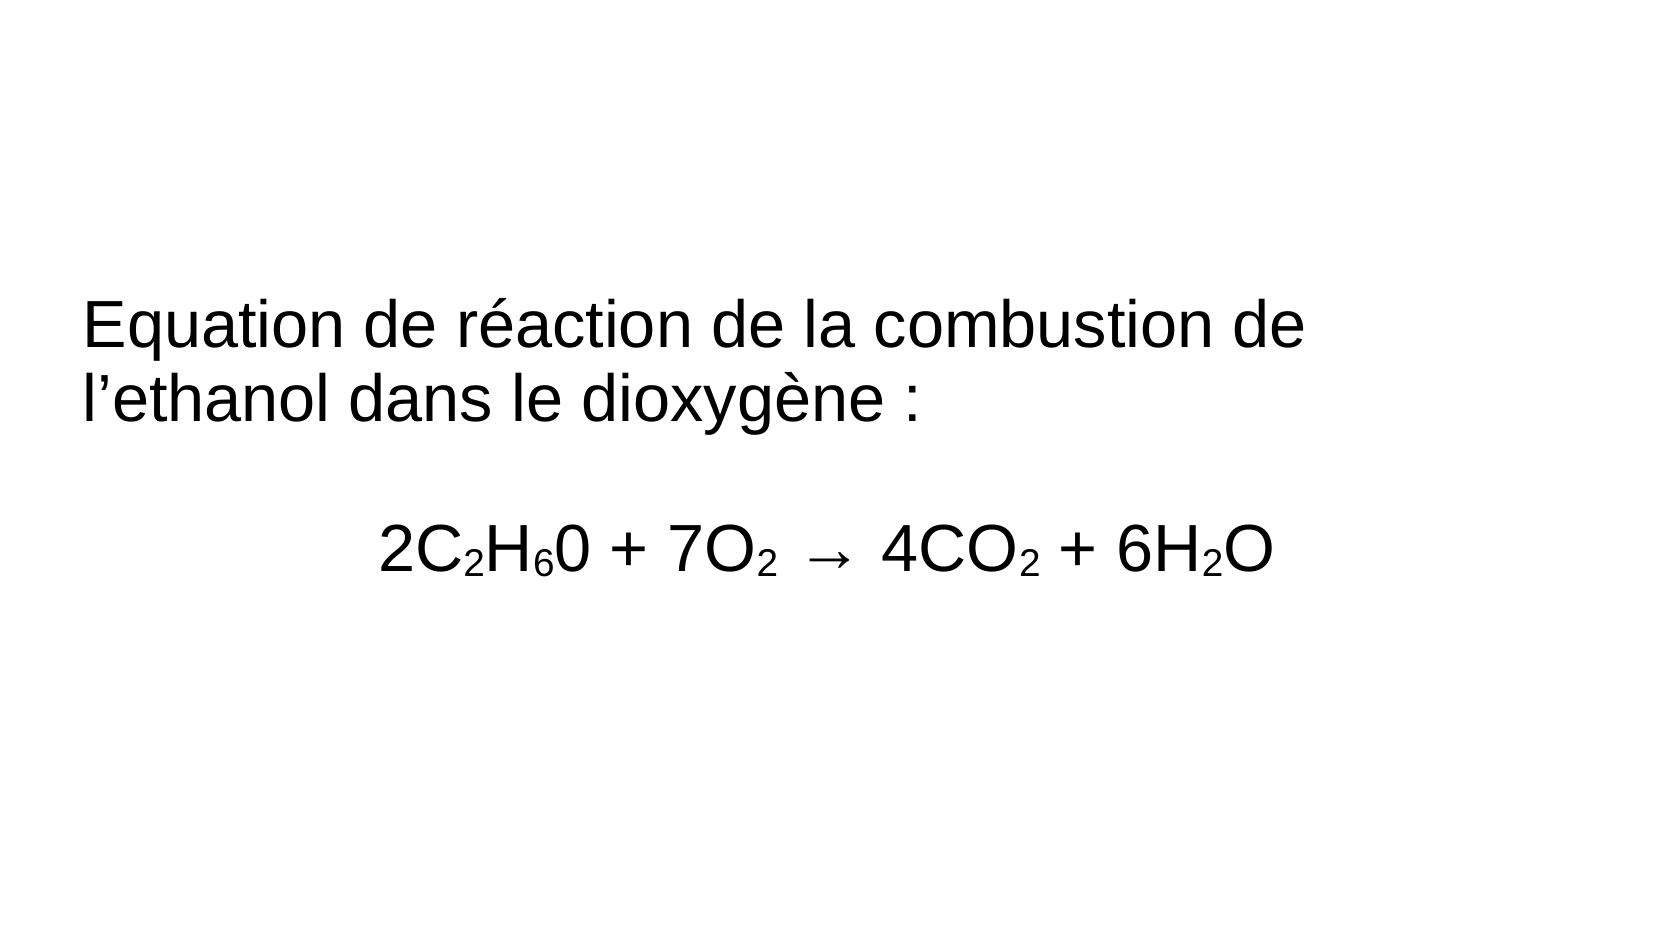

# Equation de réaction de la combustion de l’ethanol dans le dioxygène :
2C2H60 + 7O2 → 4CO2 + 6H2O